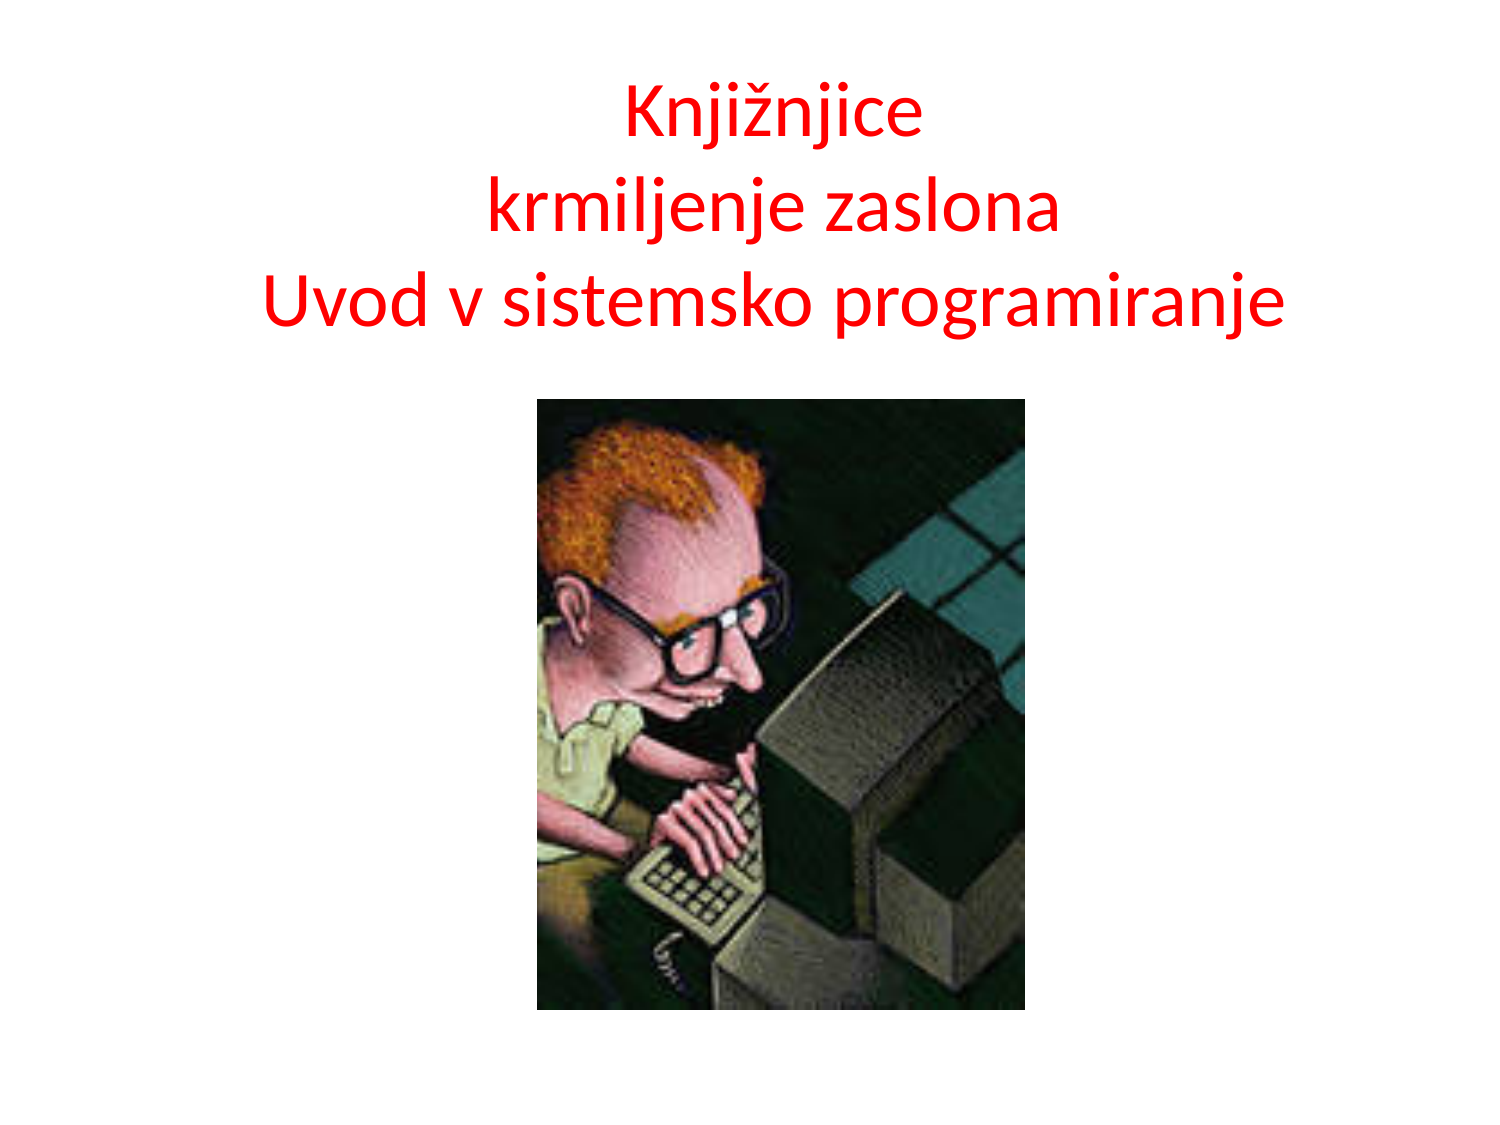

# Knjižnjice krmiljenje zaslona Uvod v sistemsko programiranje